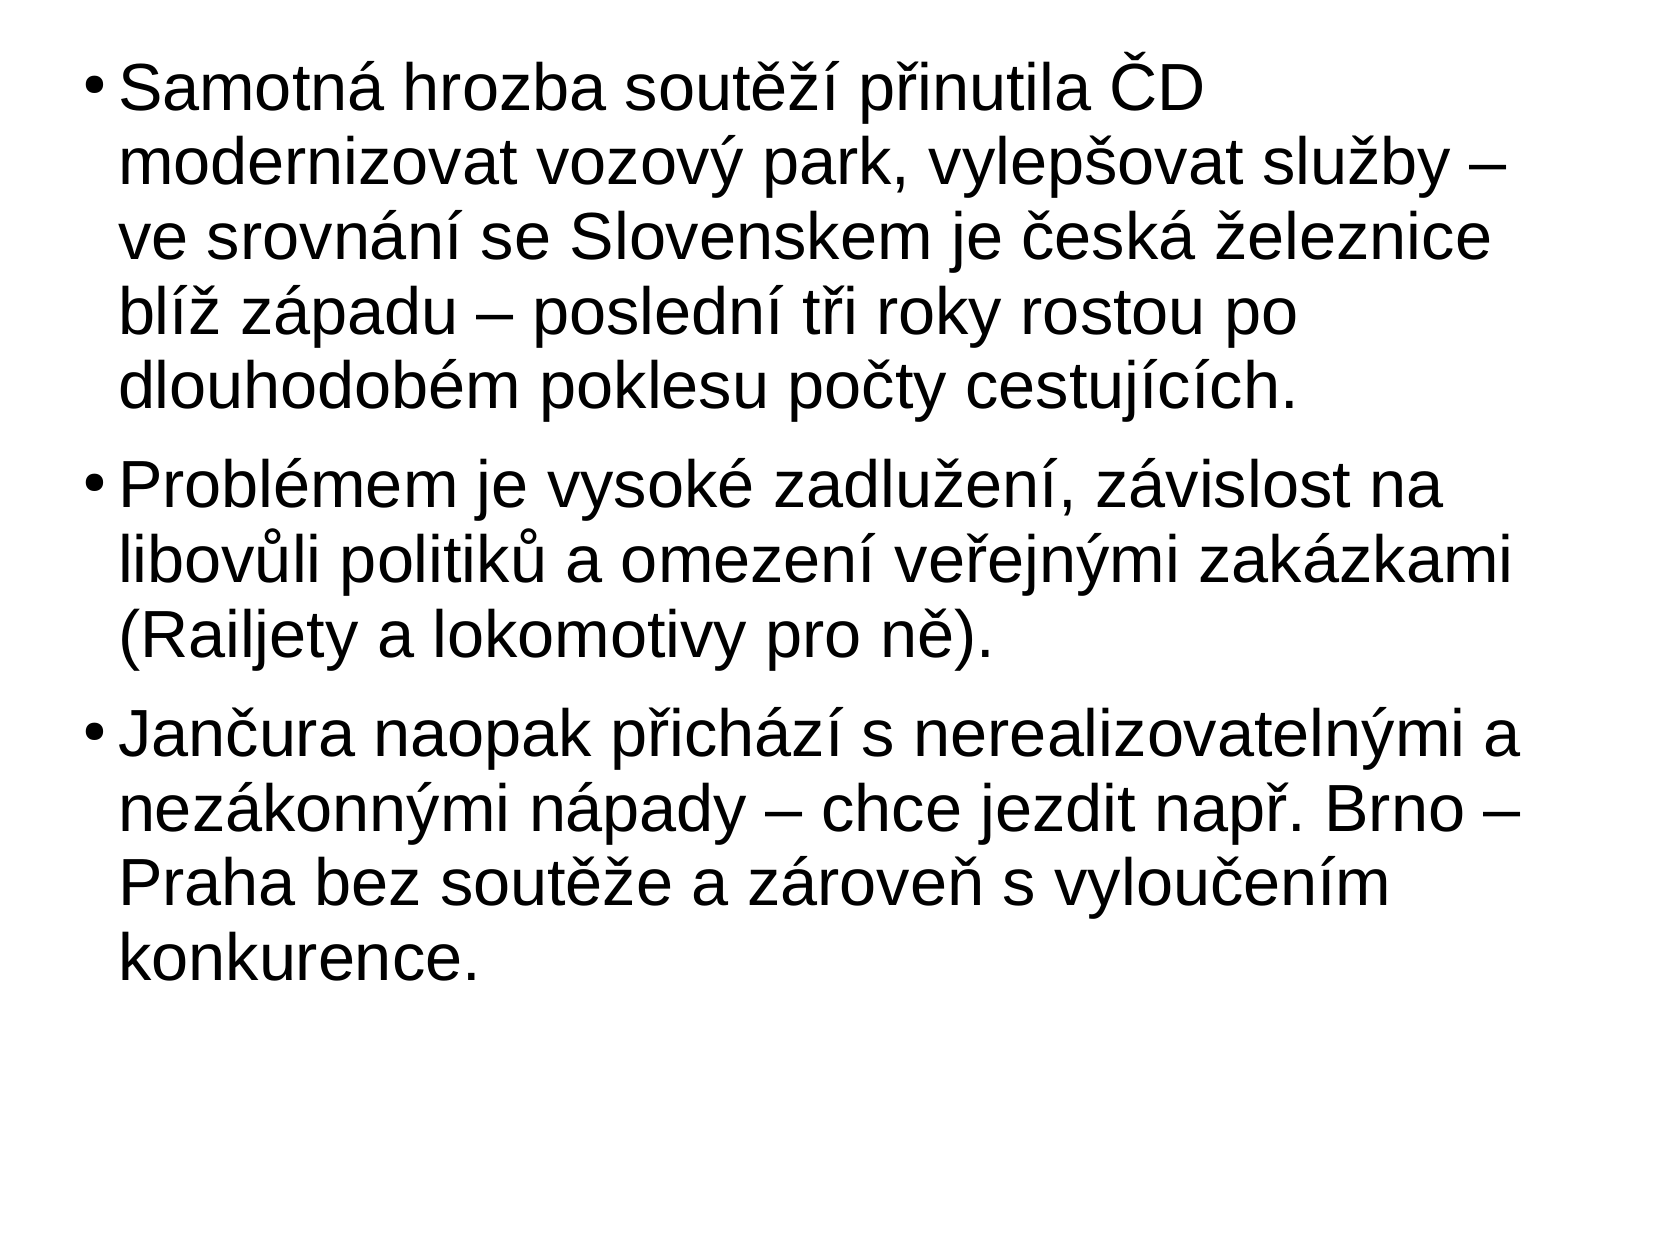

# Samotná hrozba soutěží přinutila ČD modernizovat vozový park, vylepšovat služby – ve srovnání se Slovenskem je česká železnice blíž západu – poslední tři roky rostou po dlouhodobém poklesu počty cestujících.
Problémem je vysoké zadlužení, závislost na libovůli politiků a omezení veřejnými zakázkami (Railjety a lokomotivy pro ně).
Jančura naopak přichází s nerealizovatelnými a nezákonnými nápady – chce jezdit např. Brno – Praha bez soutěže a zároveň s vyloučením konkurence.